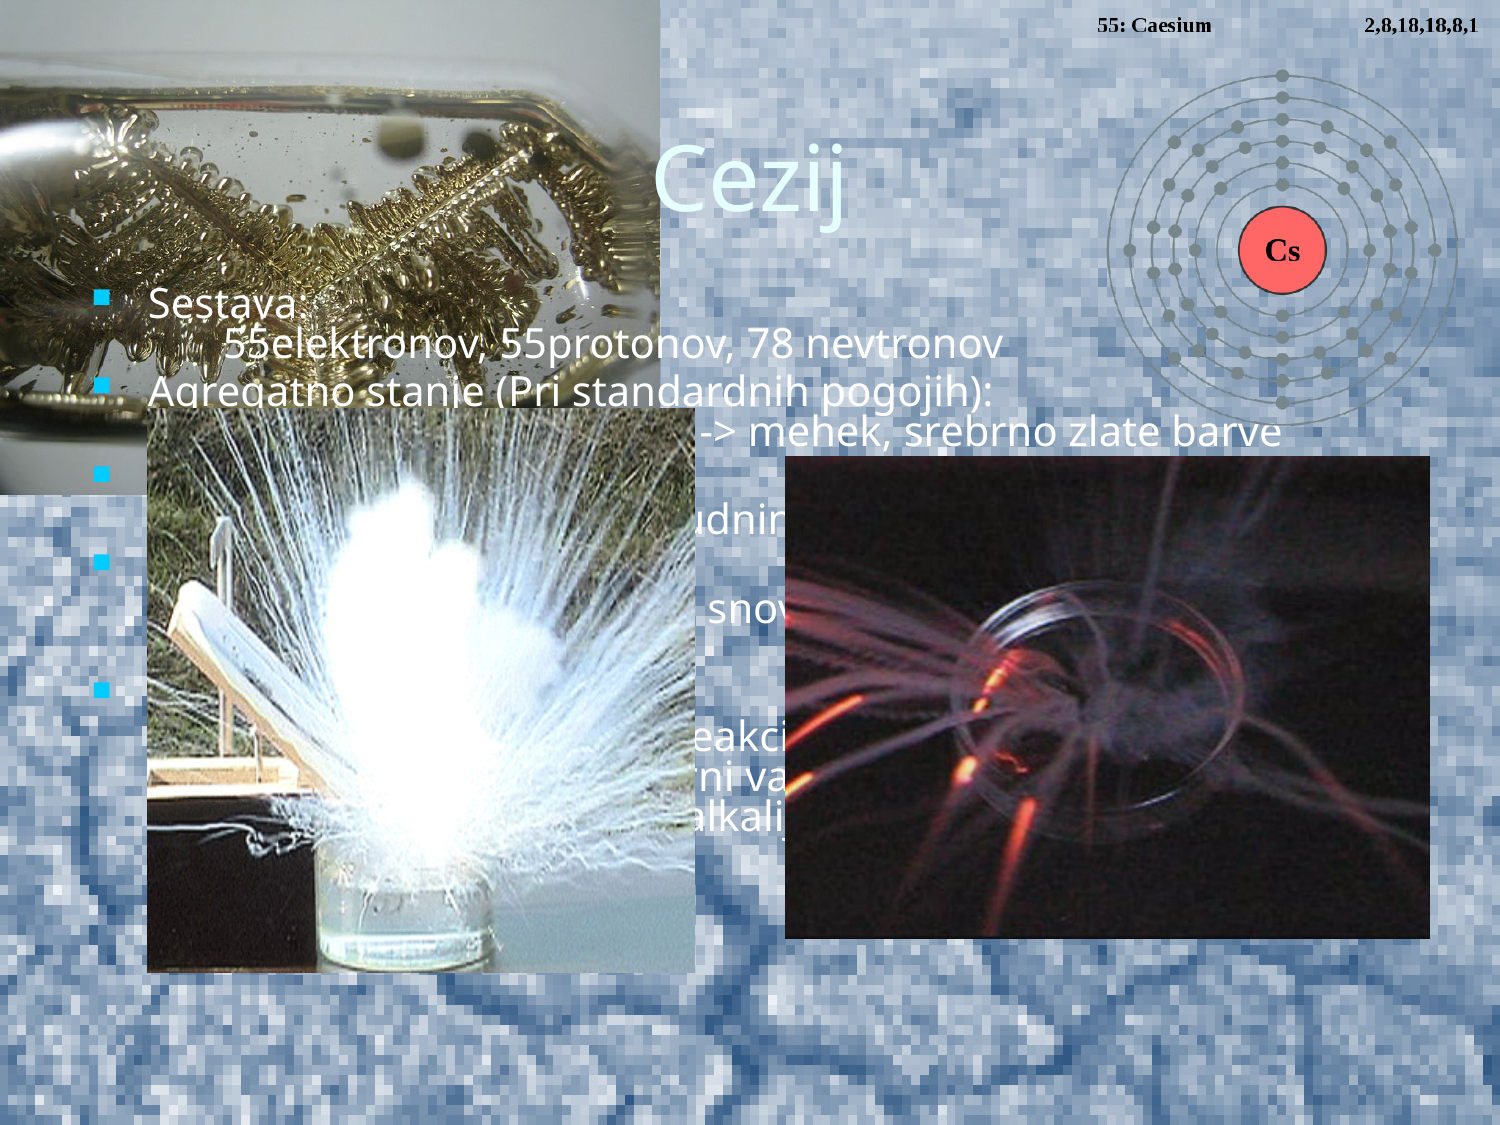

# Cezij
Sestava:
	55elektronov, 55protonov, 78 nevtronov
Agregatno stanje (Pri standardnih pogojih):
	trdno, lahko tudi tekoče -> mehek, srebrno zlate barve
Pridobivanje:
	Iz drugih mineralov in rudnin.
Uporaba:
	Fotocelice, atomska ura, snov za odstranjevanje sledov zraka, vir sevanja gama.
Lastnosti:
	Je gostejši od vode. Pri reakciji z vodo hitro sproščanje vodika povzroči močan udarni val. Tudi cezij je lahko pri sobni temp. tekoč. Je najredkejša alkalijska kovina.